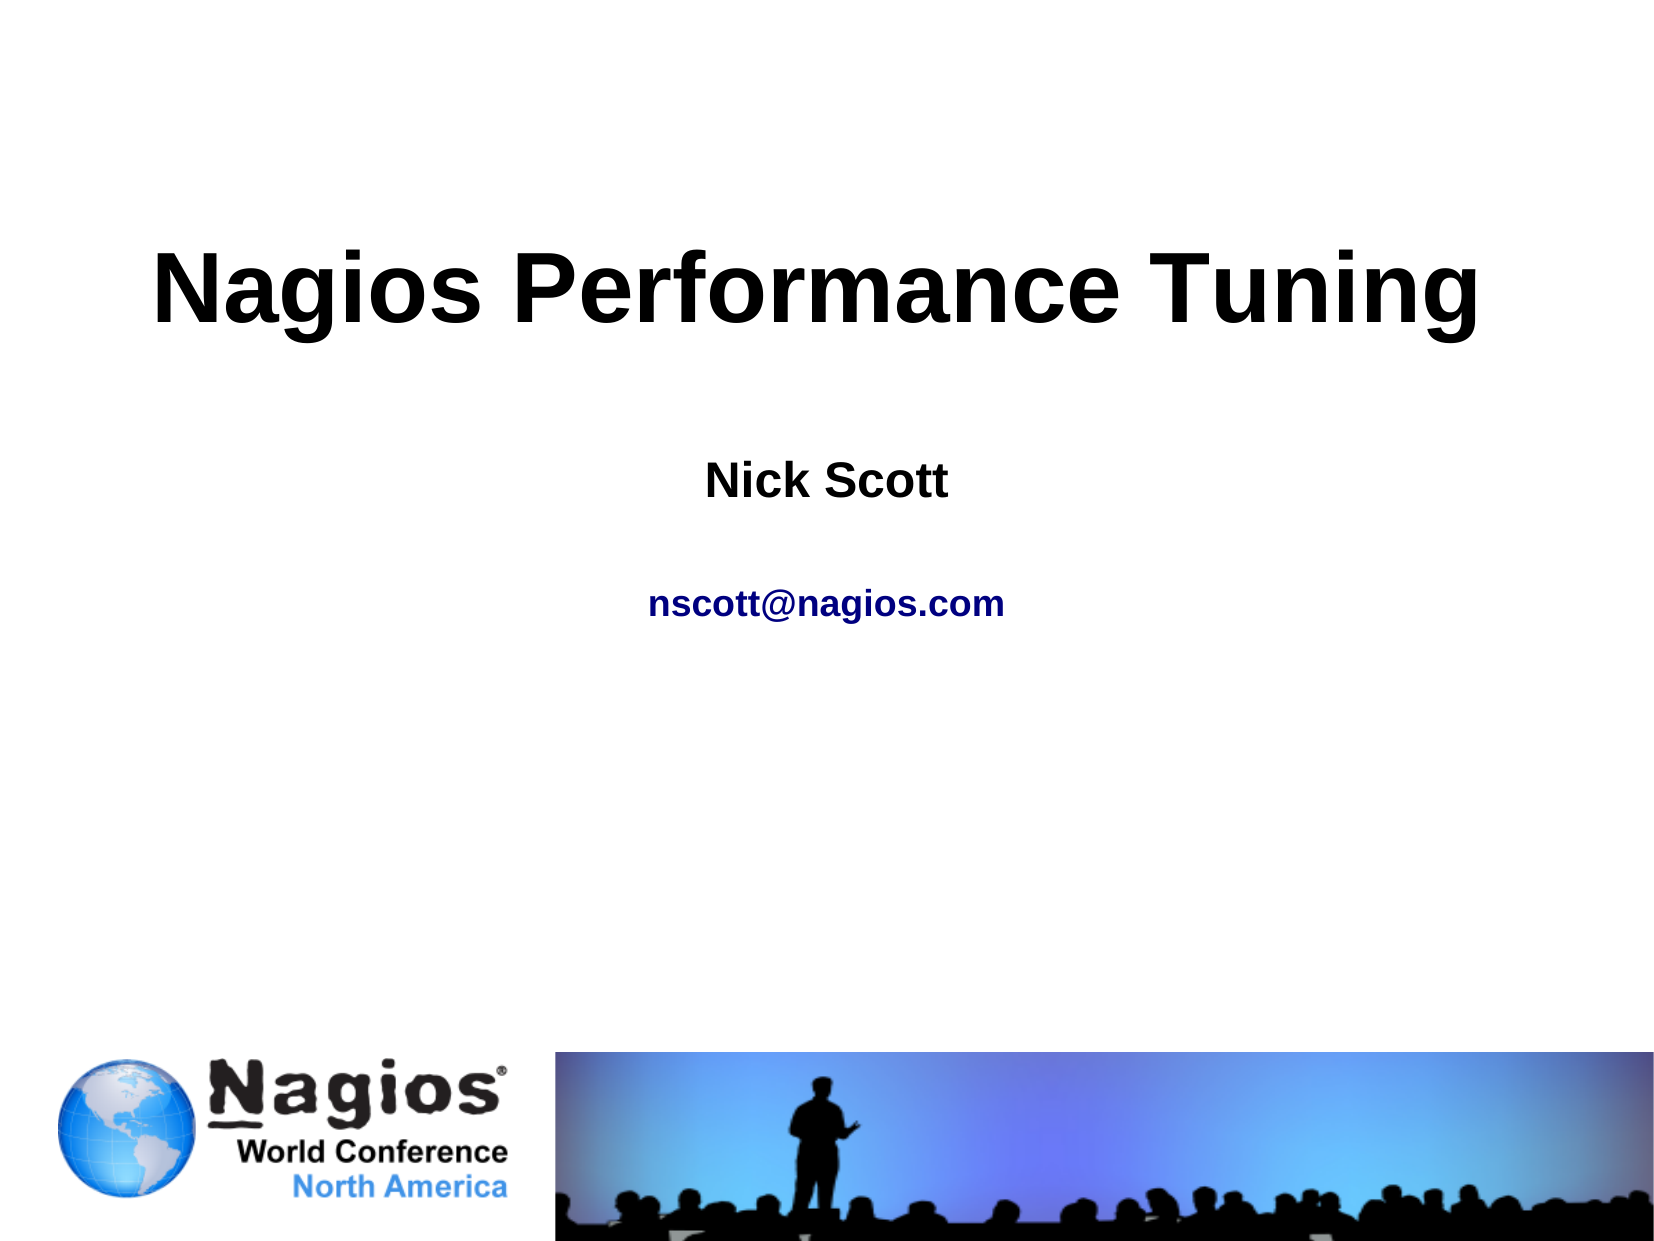

Nagios Performance Tuning
Nick Scott
nscott@nagios.com
#